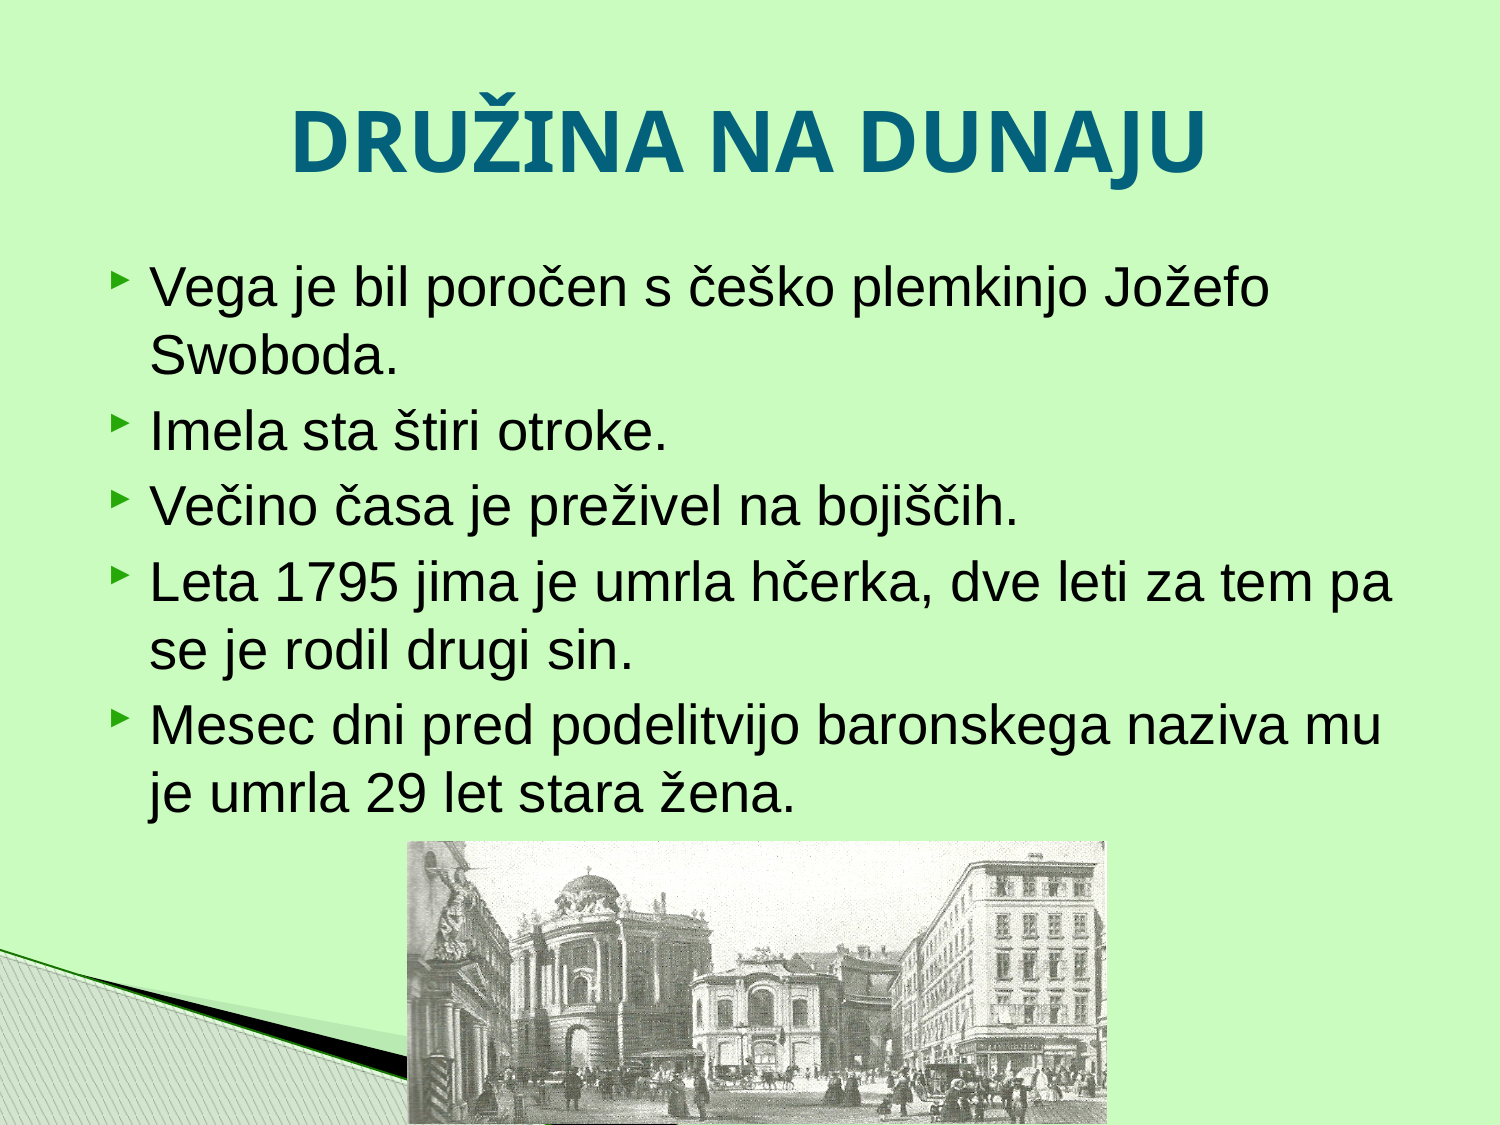

DRUŽINA NA DUNAJU
# Vega je bil poročen s češko plemkinjo Jožefo Swoboda.
Imela sta štiri otroke.
Večino časa je preživel na bojiščih.
Leta 1795 jima je umrla hčerka, dve leti za tem pa se je rodil drugi sin.
Mesec dni pred podelitvijo baronskega naziva mu je umrla 29 let stara žena.